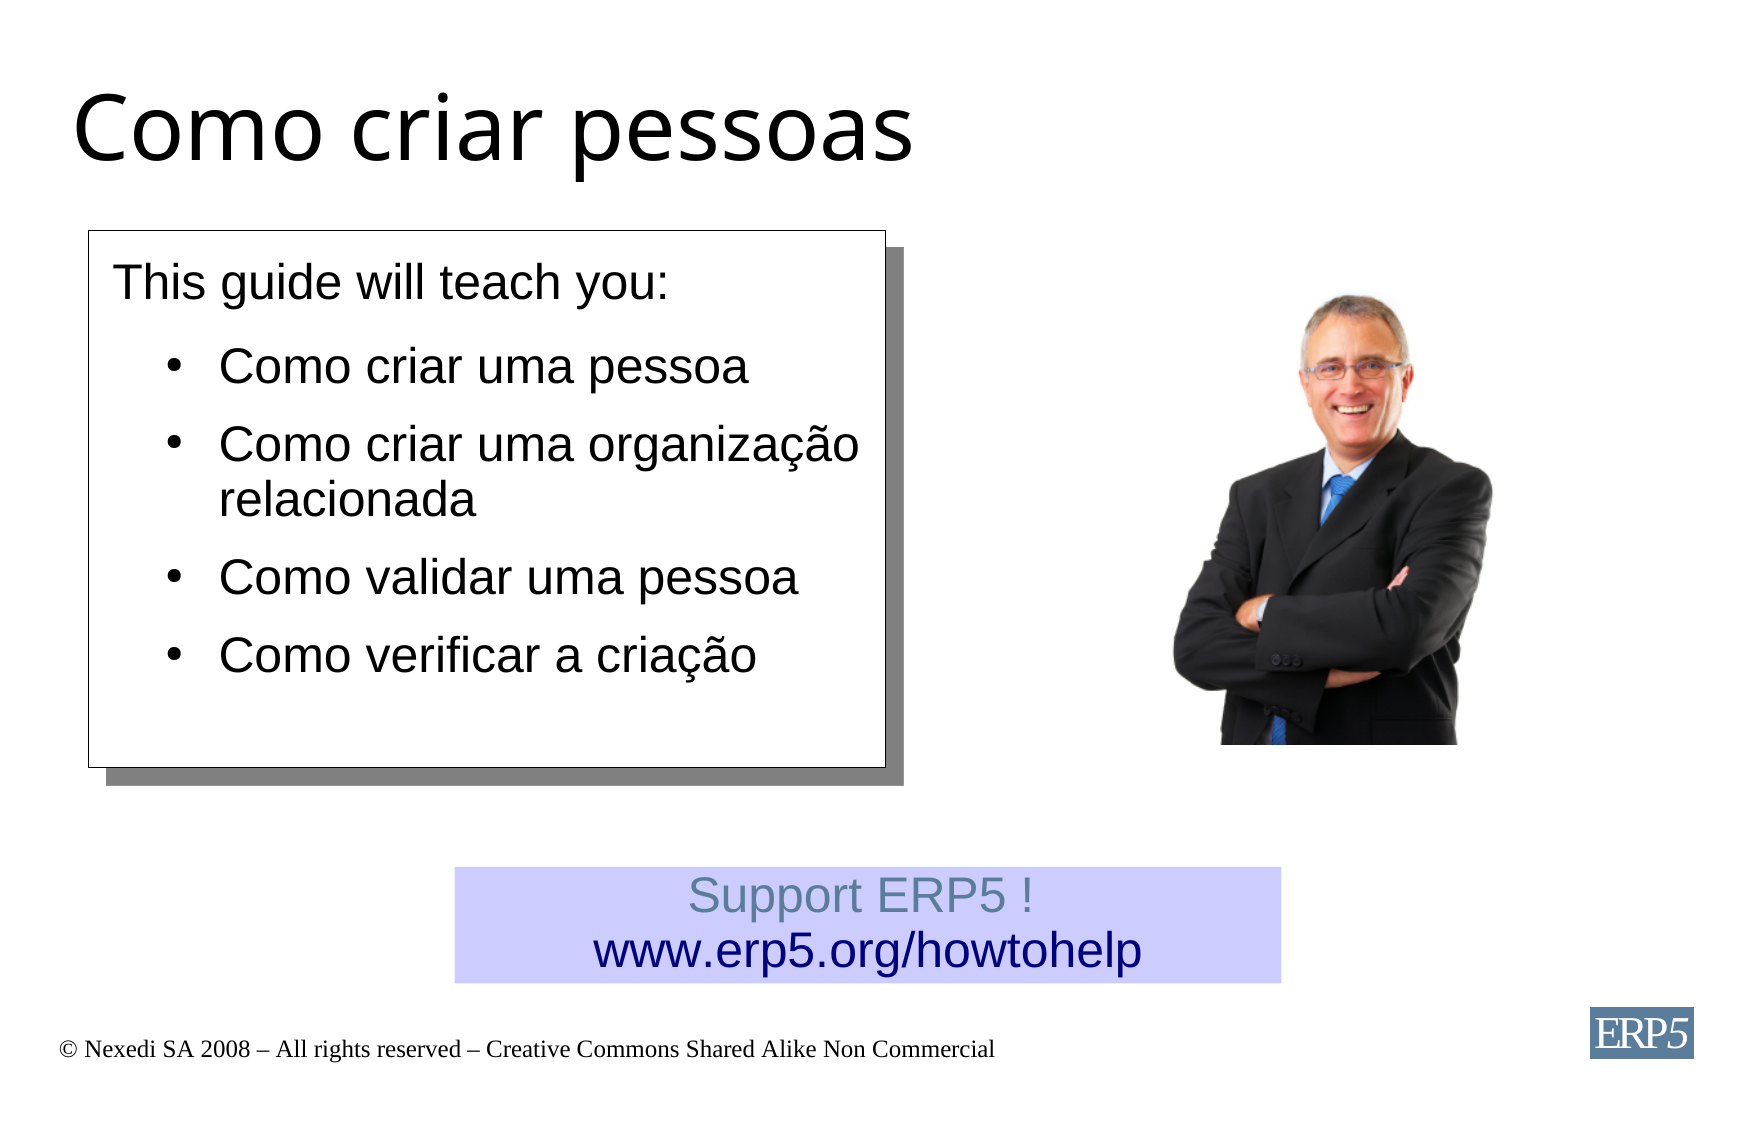

# Como criar pessoas
This guide will teach you:
Como criar uma pessoa
Como criar uma organização relacionada
Como validar uma pessoa
Como verificar a criação
Support ERP5 !
www.erp5.org/howtohelp